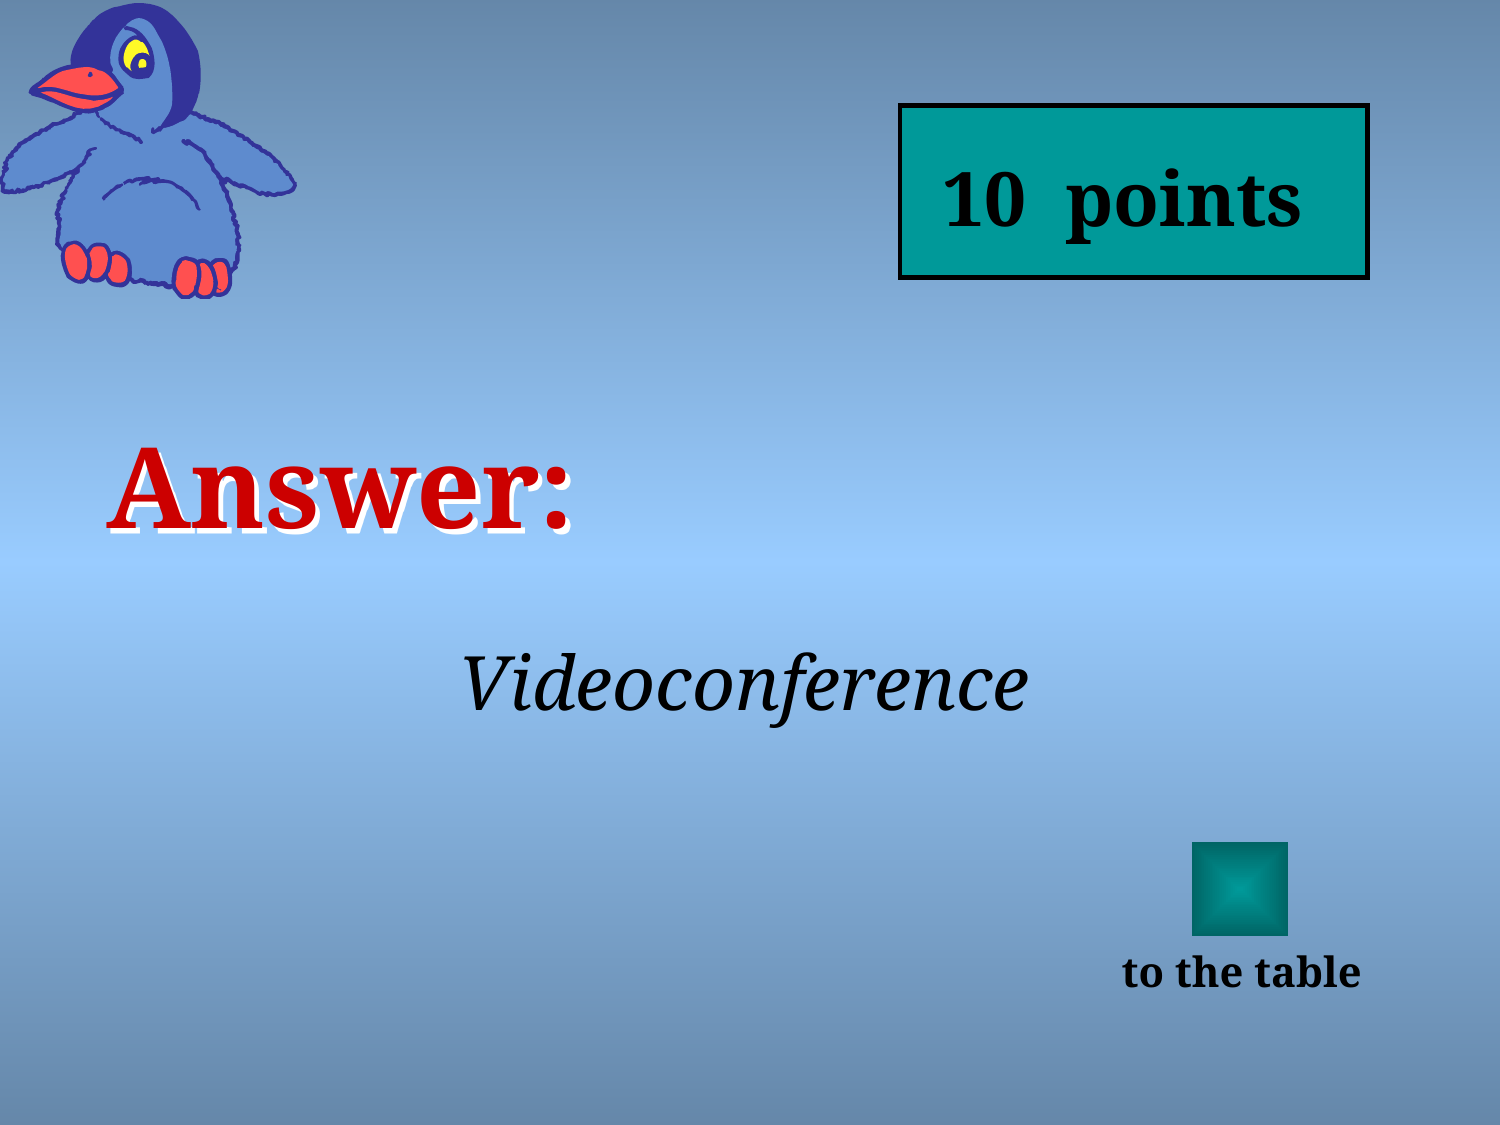

10 points
# Answer:
Videoconference
to the table